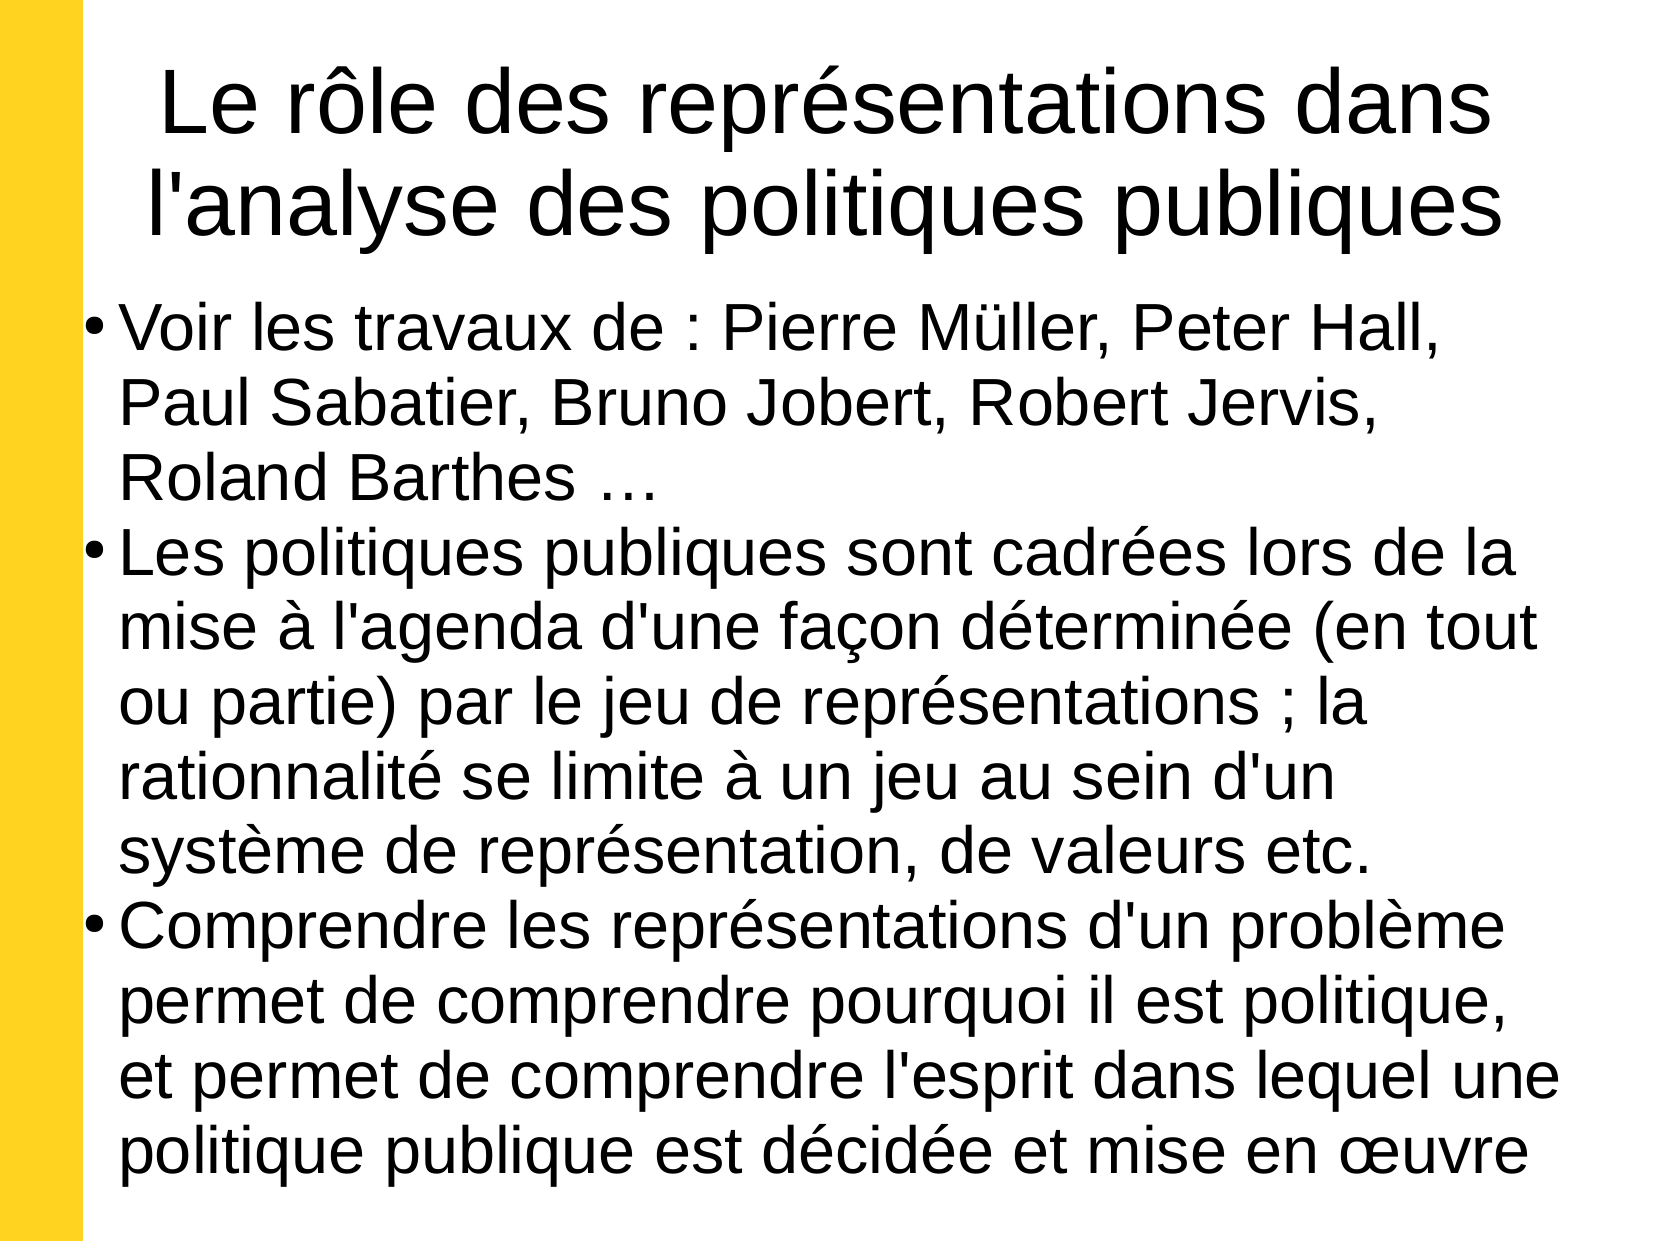

# Le rôle des représentations dans l'analyse des politiques publiques
Voir les travaux de : Pierre Müller, Peter Hall, Paul Sabatier, Bruno Jobert, Robert Jervis, Roland Barthes …
Les politiques publiques sont cadrées lors de la mise à l'agenda d'une façon déterminée (en tout ou partie) par le jeu de représentations ; la rationnalité se limite à un jeu au sein d'un système de représentation, de valeurs etc.
Comprendre les représentations d'un problème permet de comprendre pourquoi il est politique, et permet de comprendre l'esprit dans lequel une politique publique est décidée et mise en œuvre